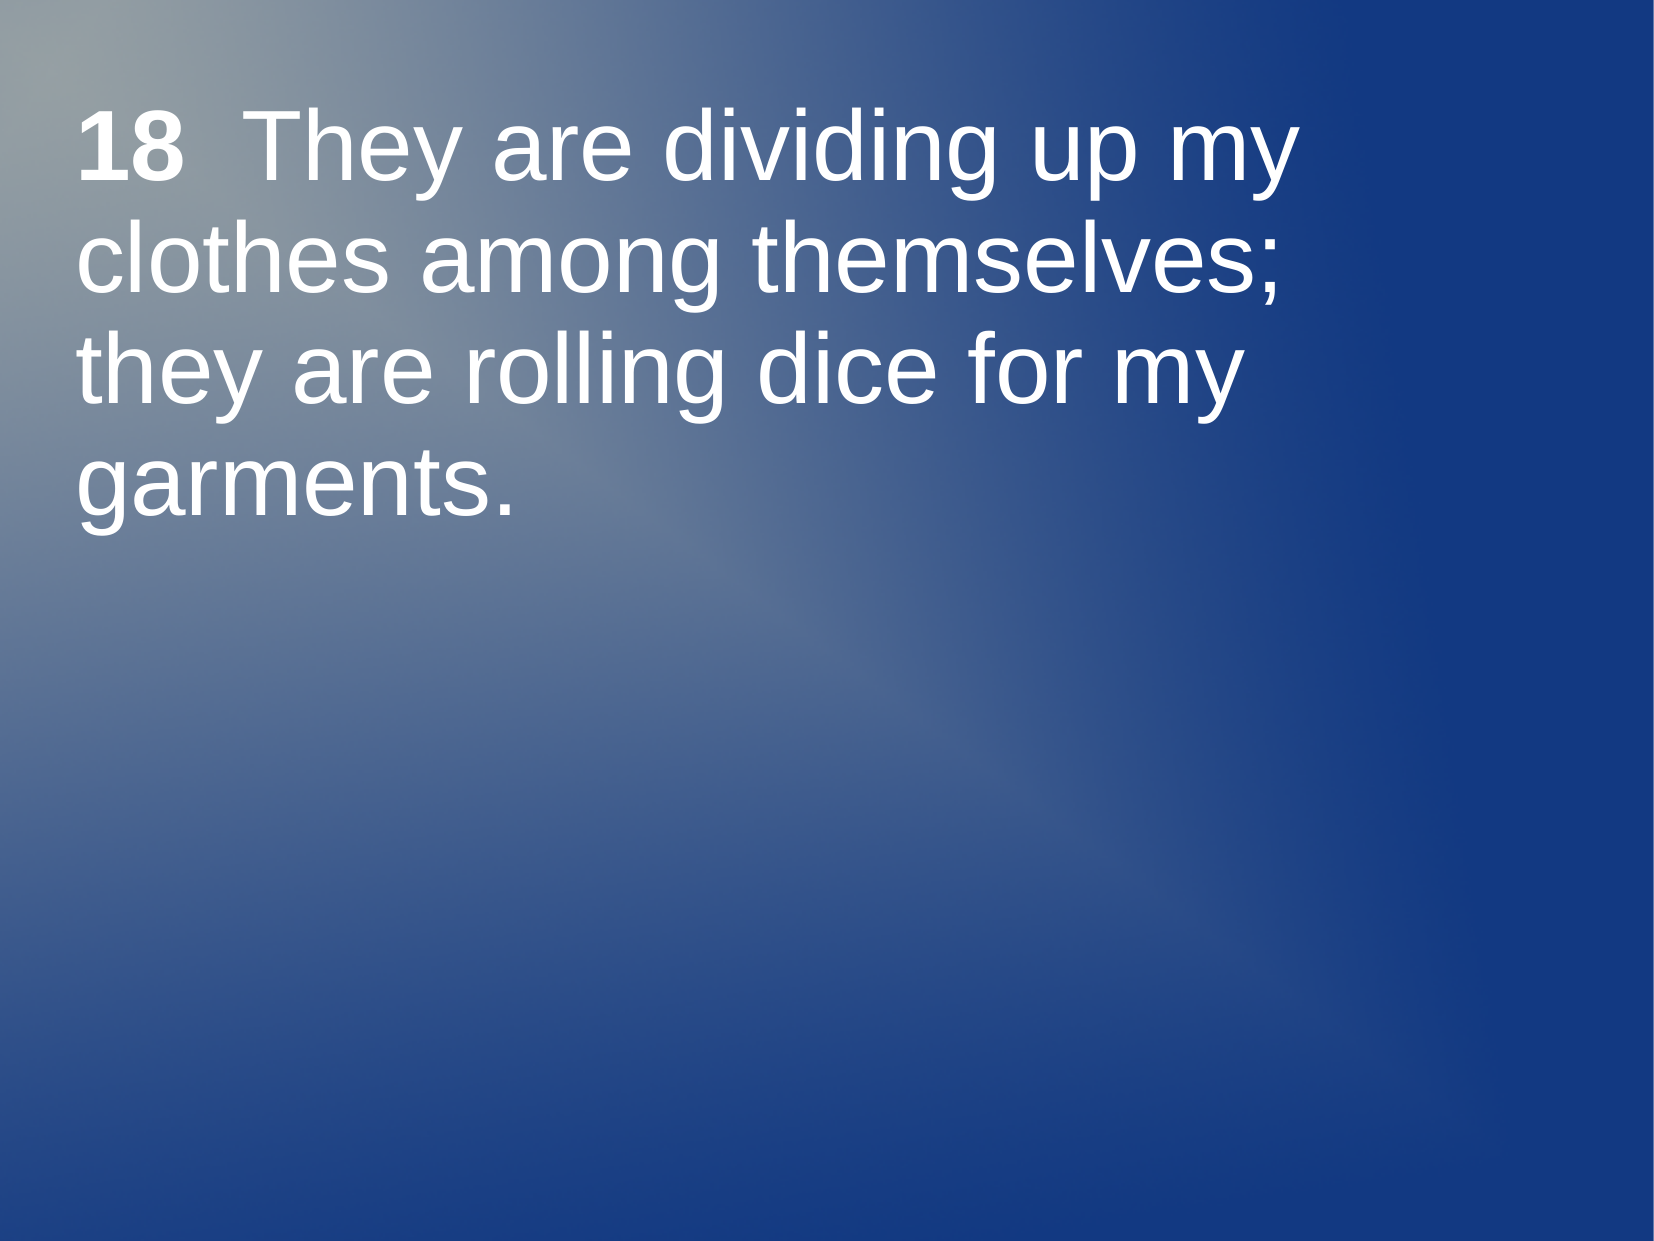

# 18  They are dividing up my clothes among themselves; they are rolling dice for my garments.